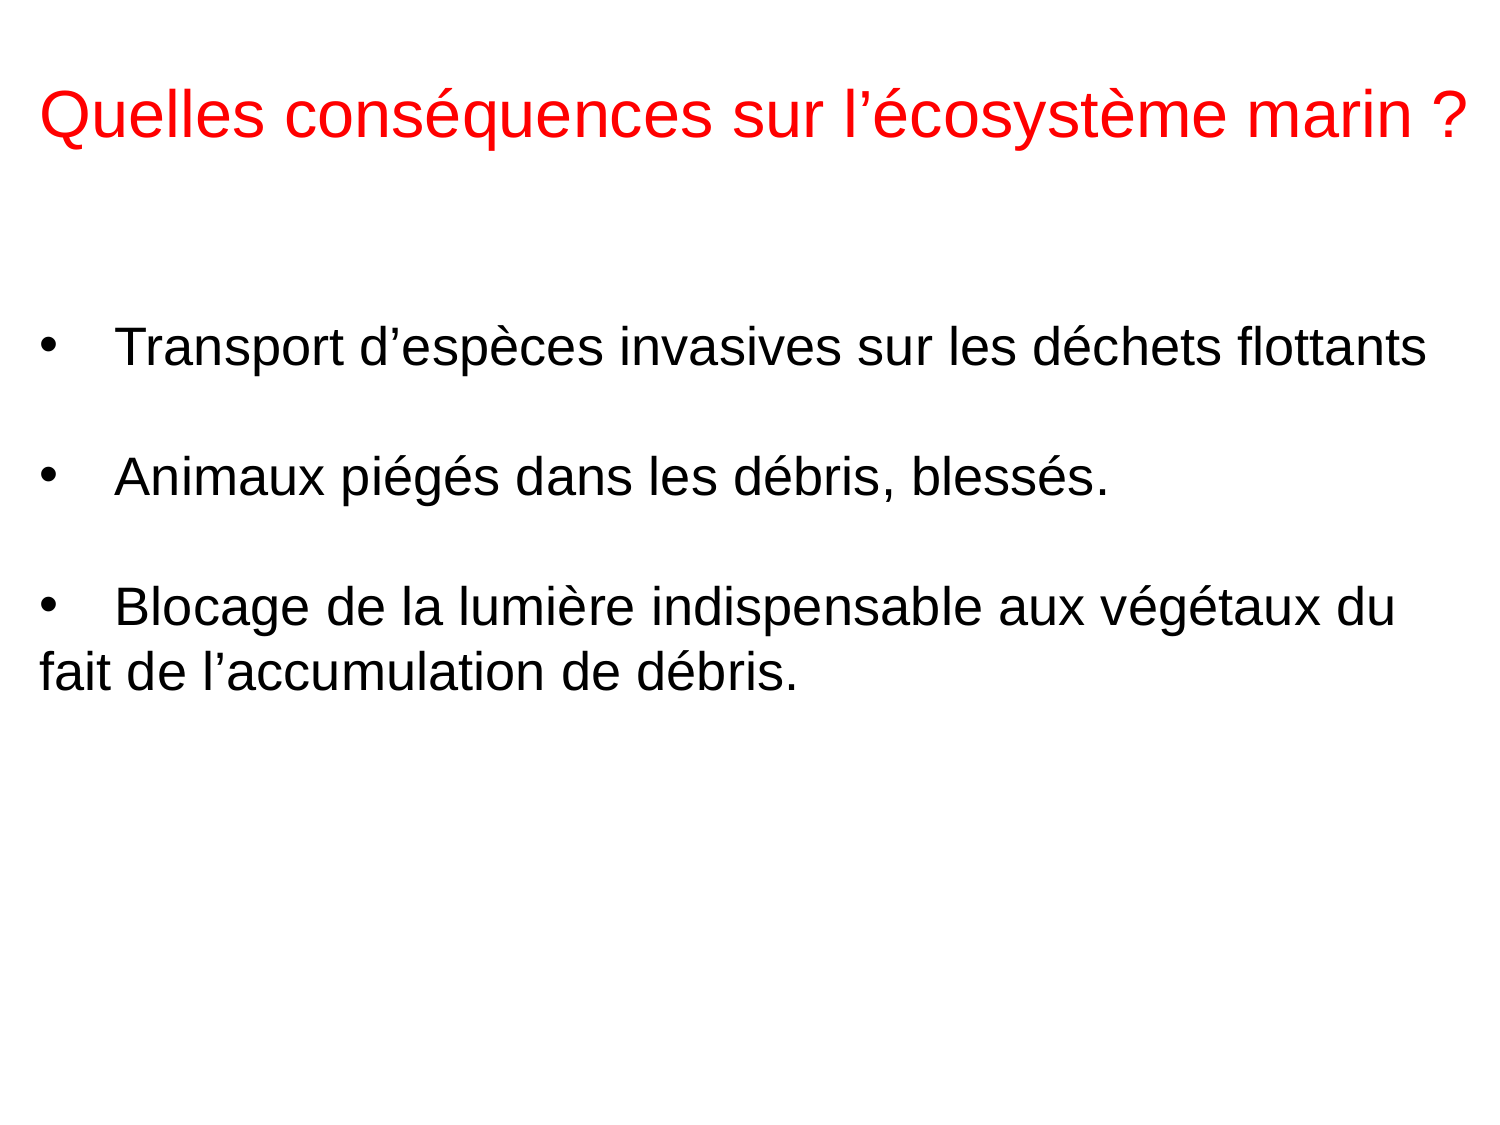

Quelles conséquences sur l’écosystème marin ?
Transport d’espèces invasives sur les déchets flottants
Animaux piégés dans les débris, blessés.
Blocage de la lumière indispensable aux végétaux du
fait de l’accumulation de débris.